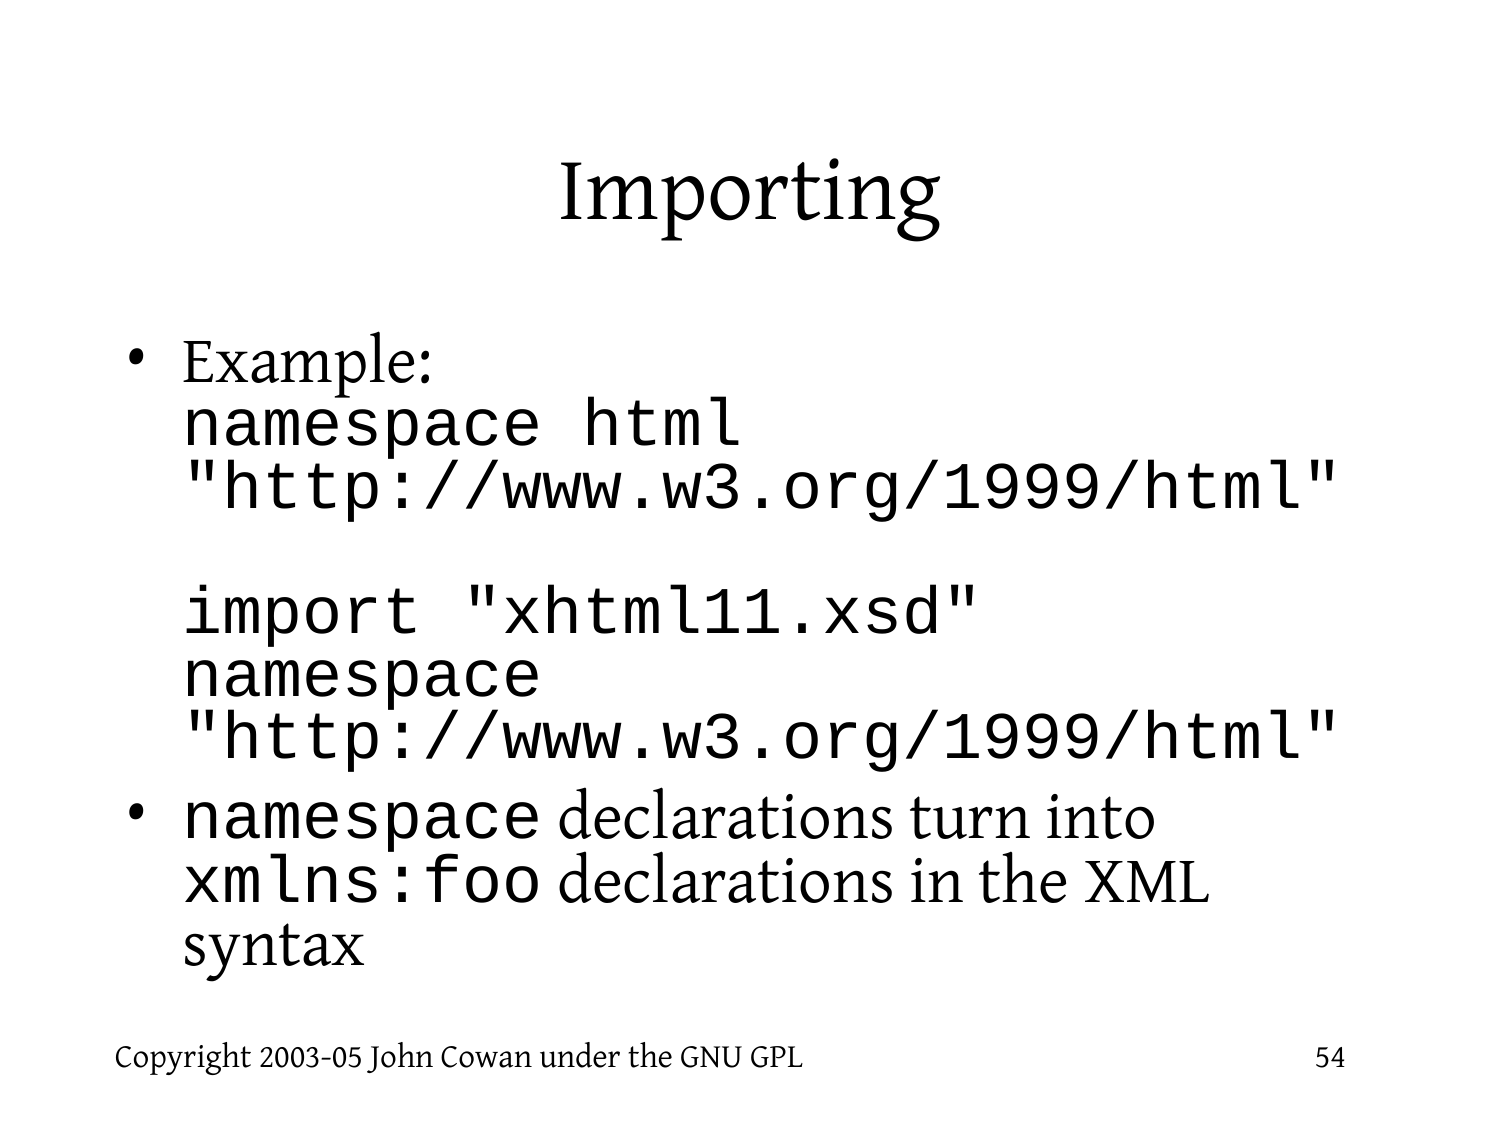

# Importing
Example:
namespace html "http://www.w3.org/1999/html"
import "xhtml11.xsd" namespace "http://www.w3.org/1999/html"
namespace declarations turn into xmlns:foo declarations in the XML syntax